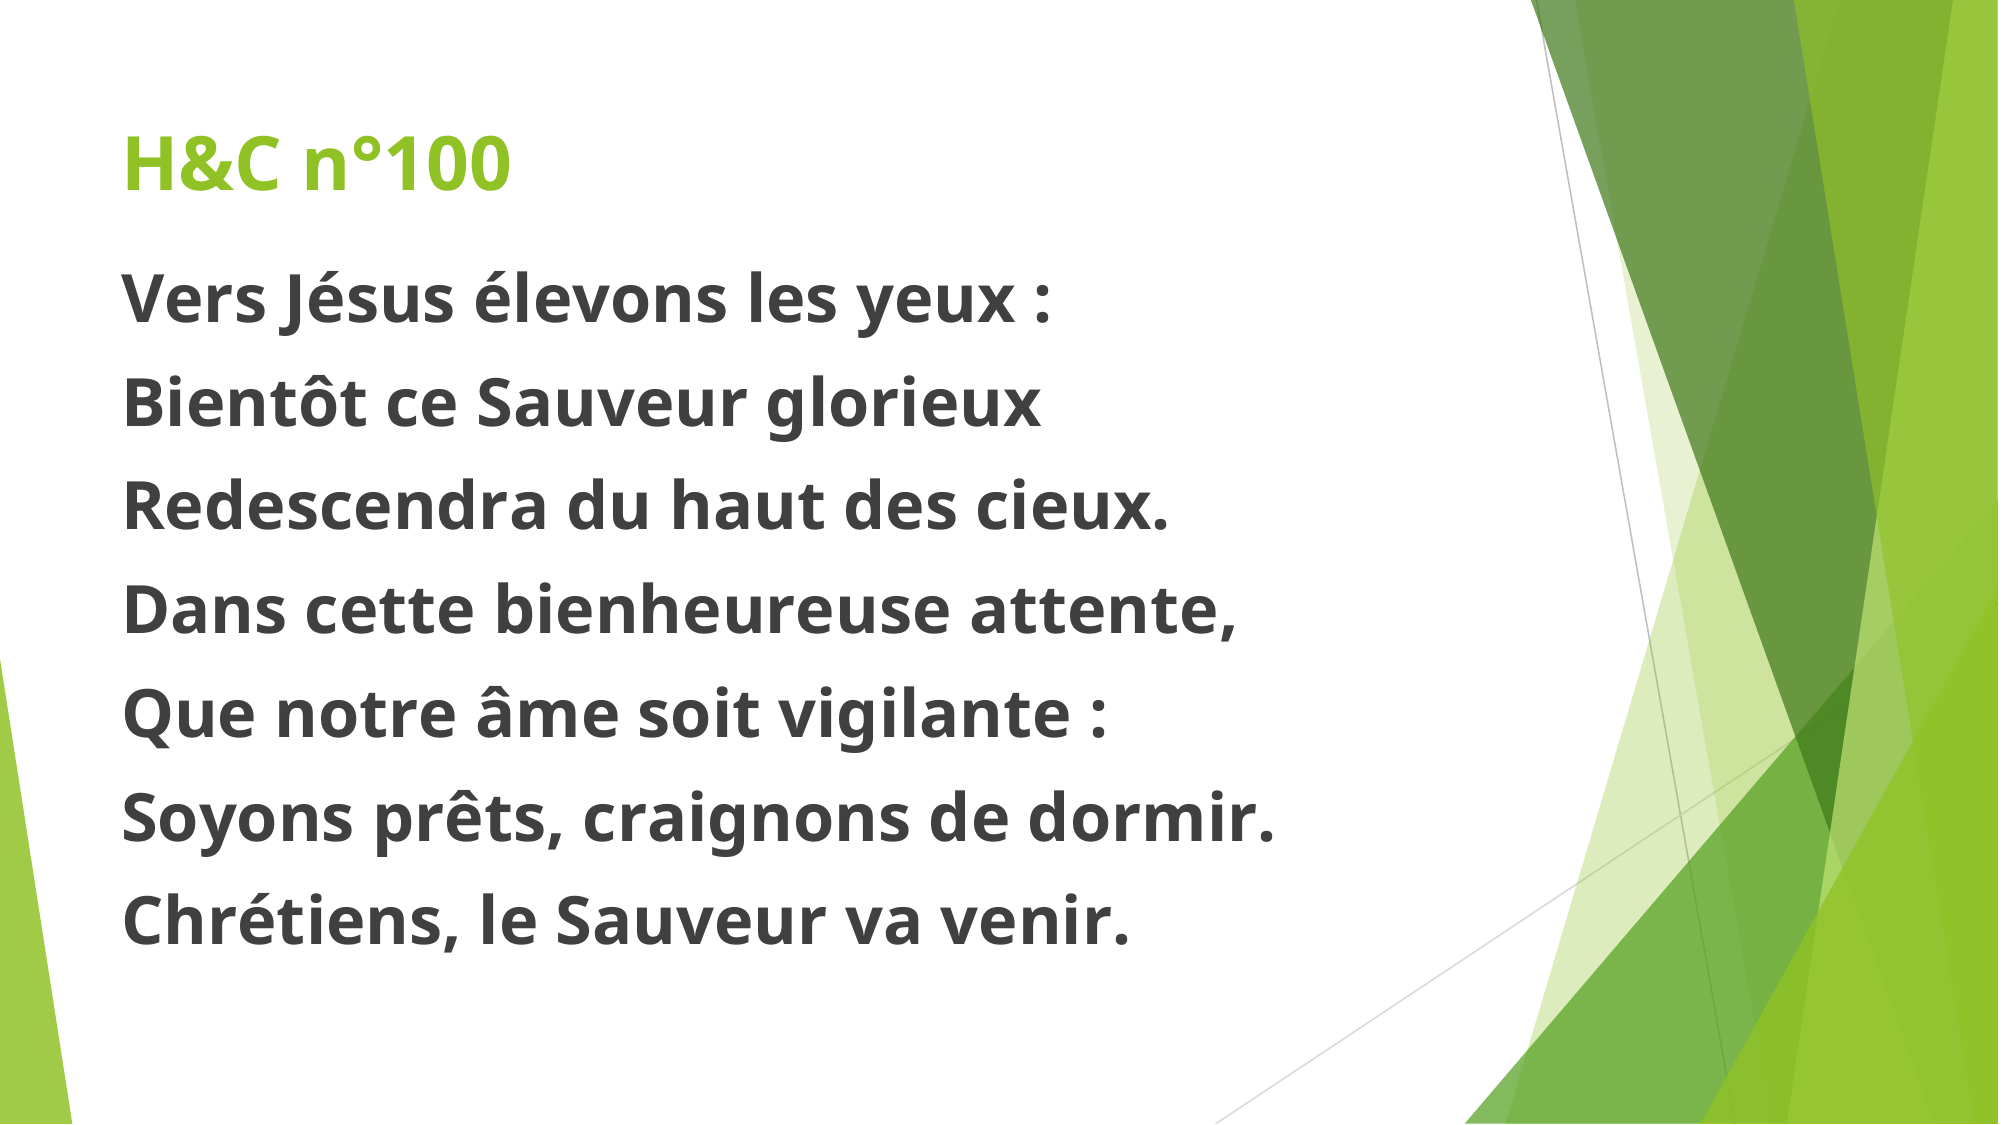

H&C n°100
Vers Jésus élevons les yeux :
Bientôt ce Sauveur glorieux
Redescendra du haut des cieux.
Dans cette bienheureuse attente,
Que notre âme soit vigilante :
Soyons prêts, craignons de dormir.
Chrétiens, le Sauveur va venir.